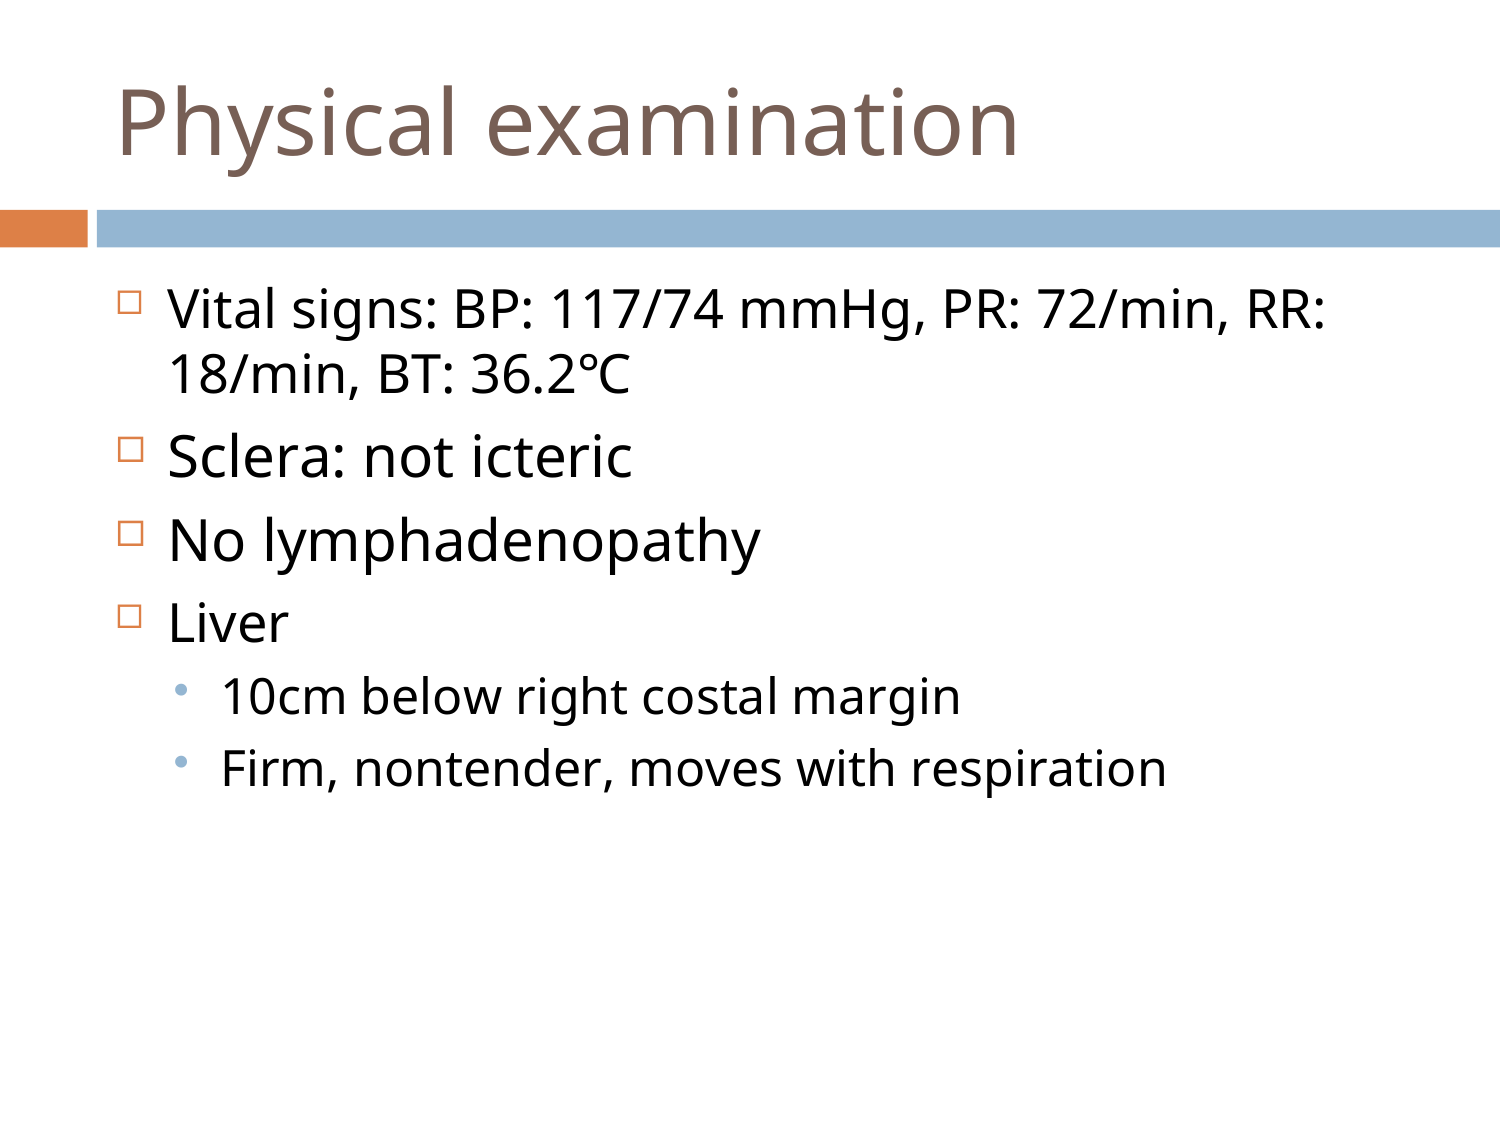

# Physical examination
Vital signs: BP: 117/74 mmHg, PR: 72/min, RR: 18/min, BT: 36.2℃
Sclera: not icteric
No lymphadenopathy
Liver
10cm below right costal margin
Firm, nontender, moves with respiration